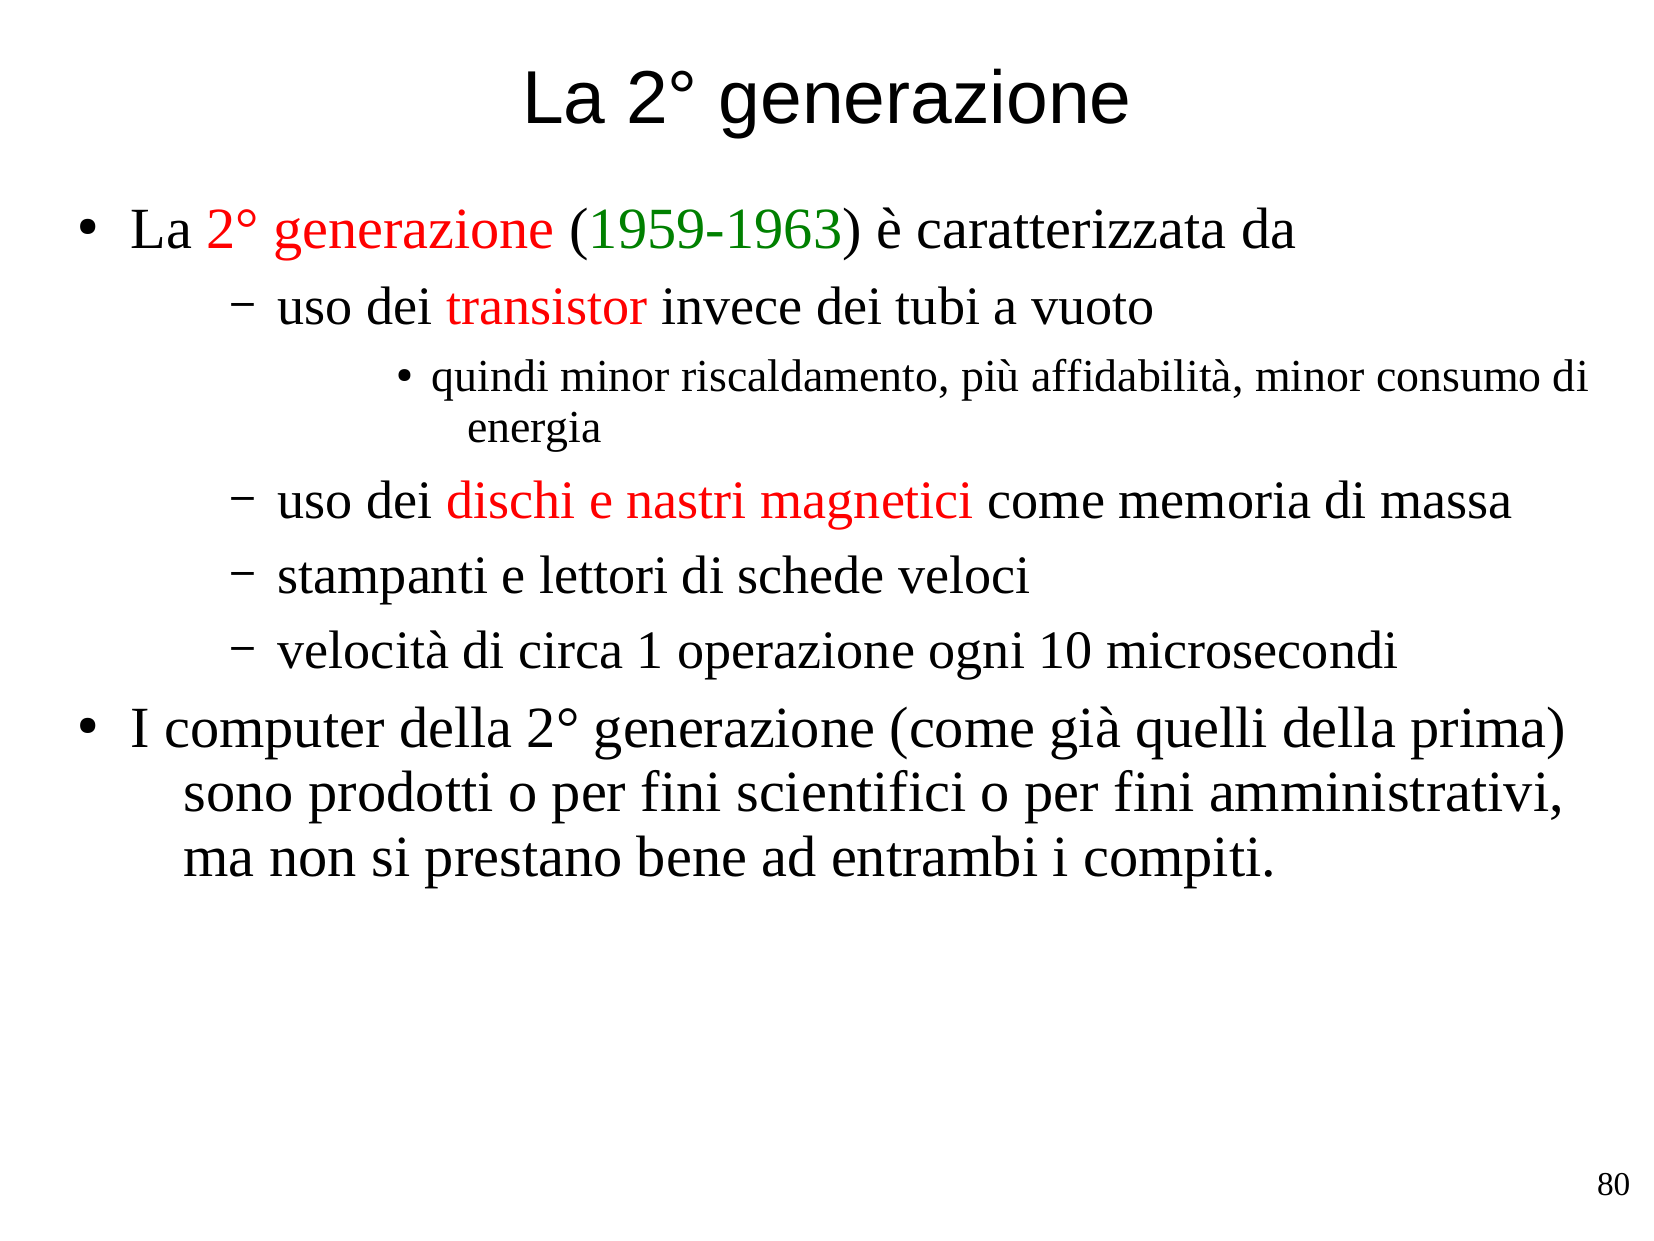

# La 2° generazione
La 2° generazione (1959-1963) è caratterizzata da
uso dei transistor invece dei tubi a vuoto
quindi minor riscaldamento, più affidabilità, minor consumo di energia
uso dei dischi e nastri magnetici come memoria di massa
stampanti e lettori di schede veloci
velocità di circa 1 operazione ogni 10 microsecondi
I computer della 2° generazione (come già quelli della prima) sono prodotti o per fini scientifici o per fini amministrativi, ma non si prestano bene ad entrambi i compiti.